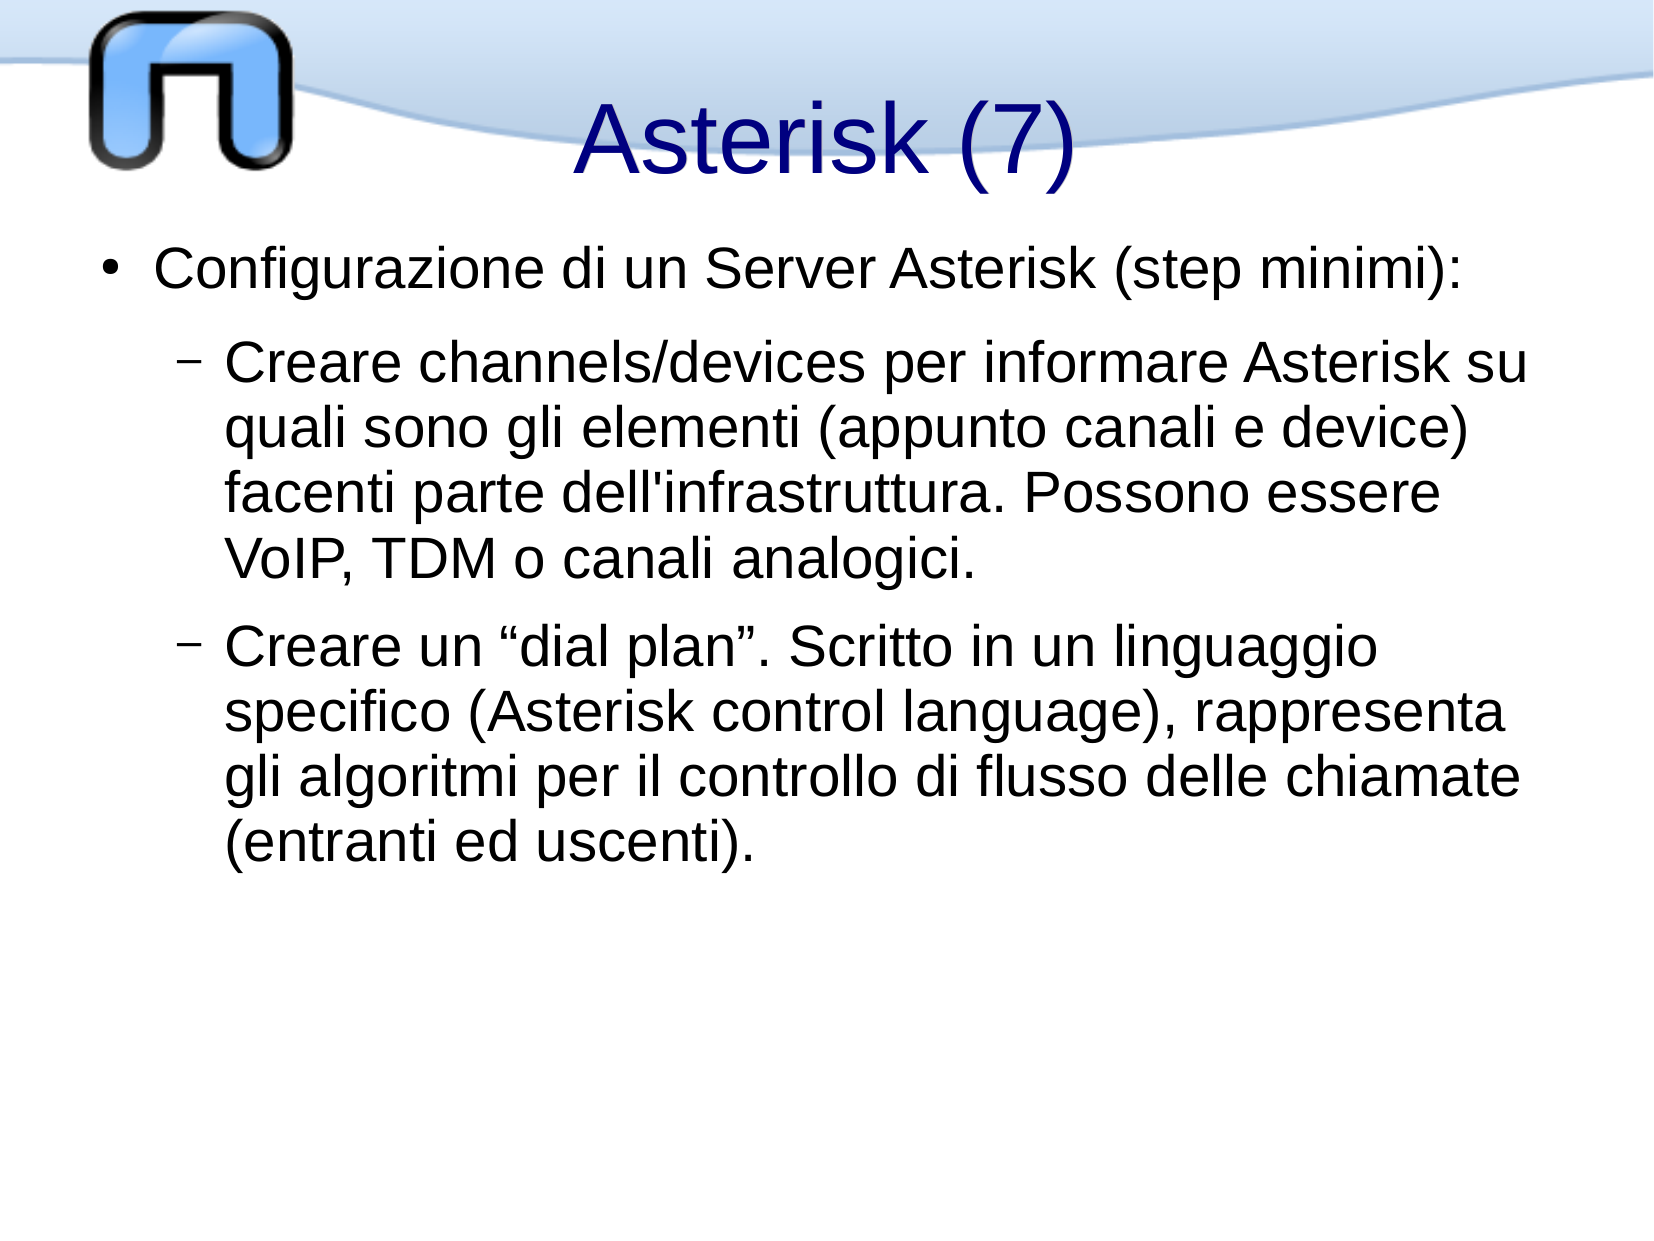

# Asterisk (7)
Configurazione di un Server Asterisk (step minimi):
Creare channels/devices per informare Asterisk su quali sono gli elementi (appunto canali e device) facenti parte dell'infrastruttura. Possono essere VoIP, TDM o canali analogici.
Creare un “dial plan”. Scritto in un linguaggio specifico (Asterisk control language), rappresenta gli algoritmi per il controllo di flusso delle chiamate (entranti ed uscenti).